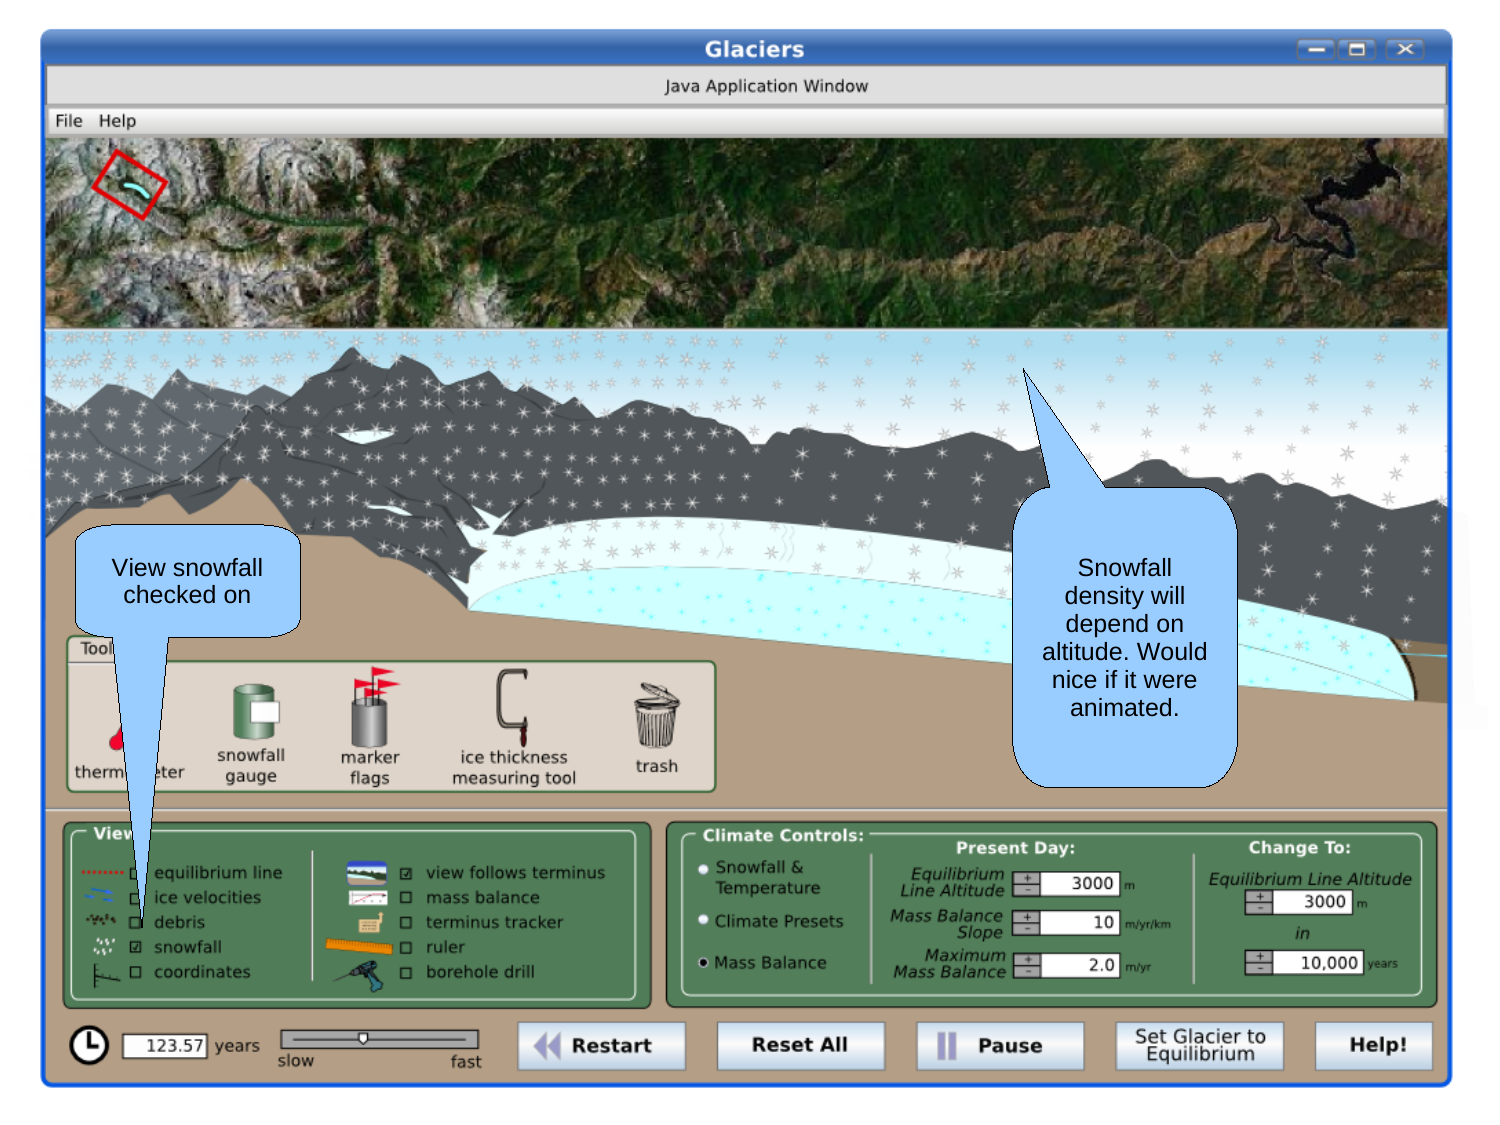

Snowfall density will depend on altitude. Would nice if it were animated.
View snowfall checked on